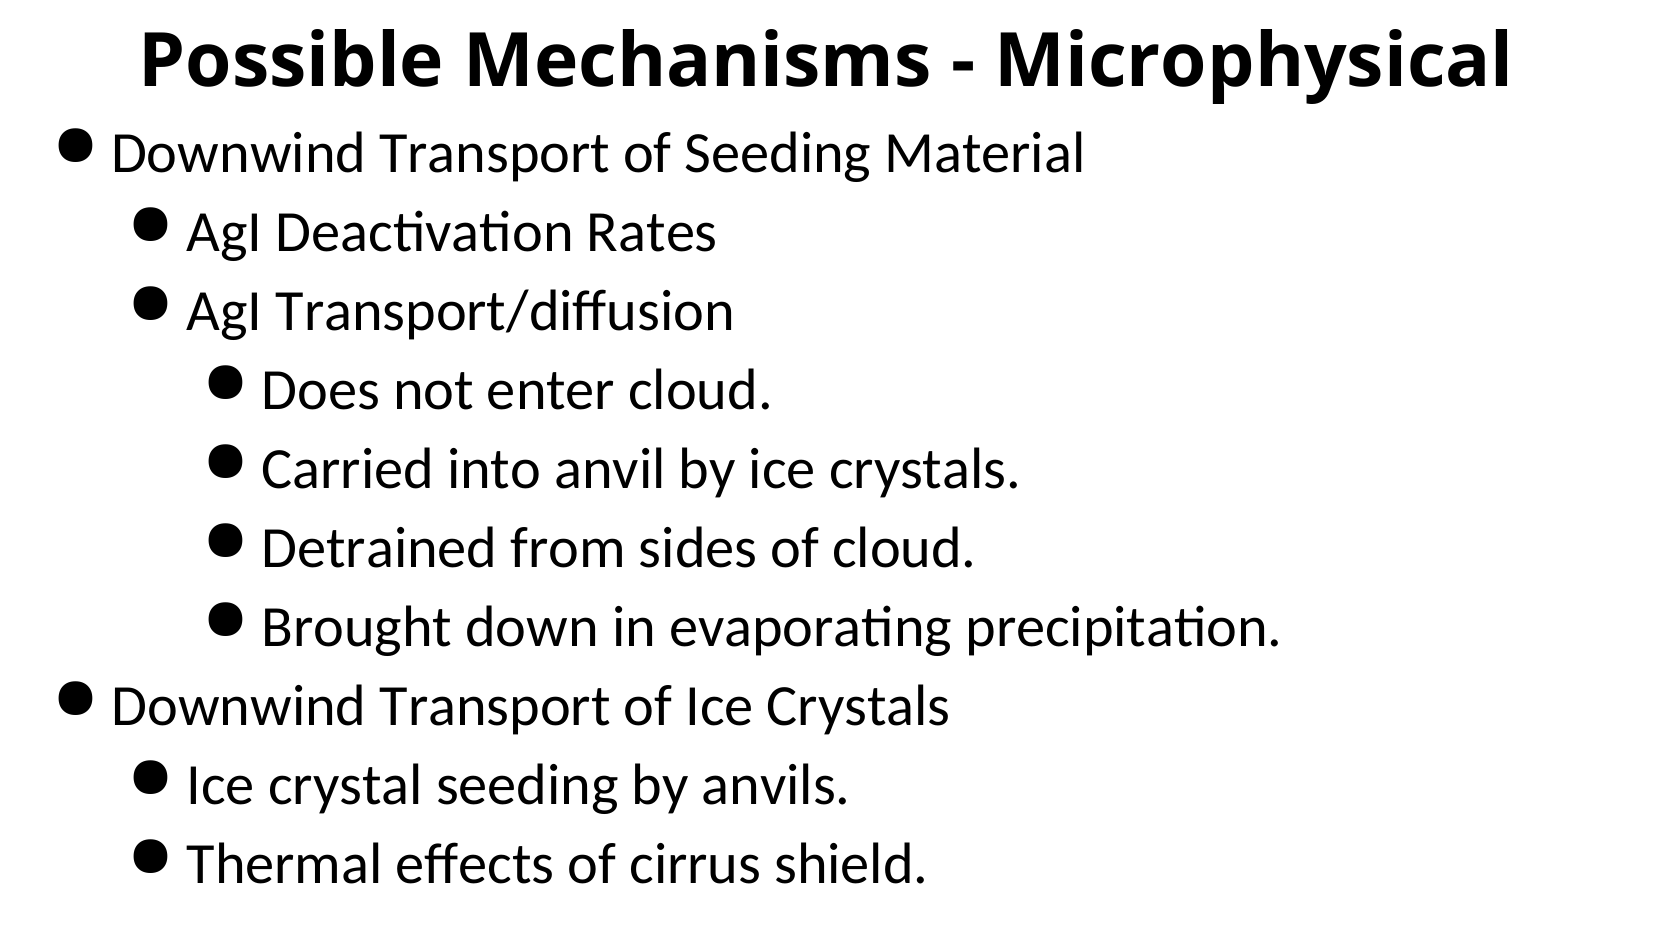

# Possible Mechanisms - Microphysical
 Downwind Transport of Seeding Material
 AgI Deactivation Rates
 AgI Transport/diffusion
 Does not enter cloud.
 Carried into anvil by ice crystals.
 Detrained from sides of cloud.
 Brought down in evaporating precipitation.
 Downwind Transport of Ice Crystals
 Ice crystal seeding by anvils.
 Thermal effects of cirrus shield.